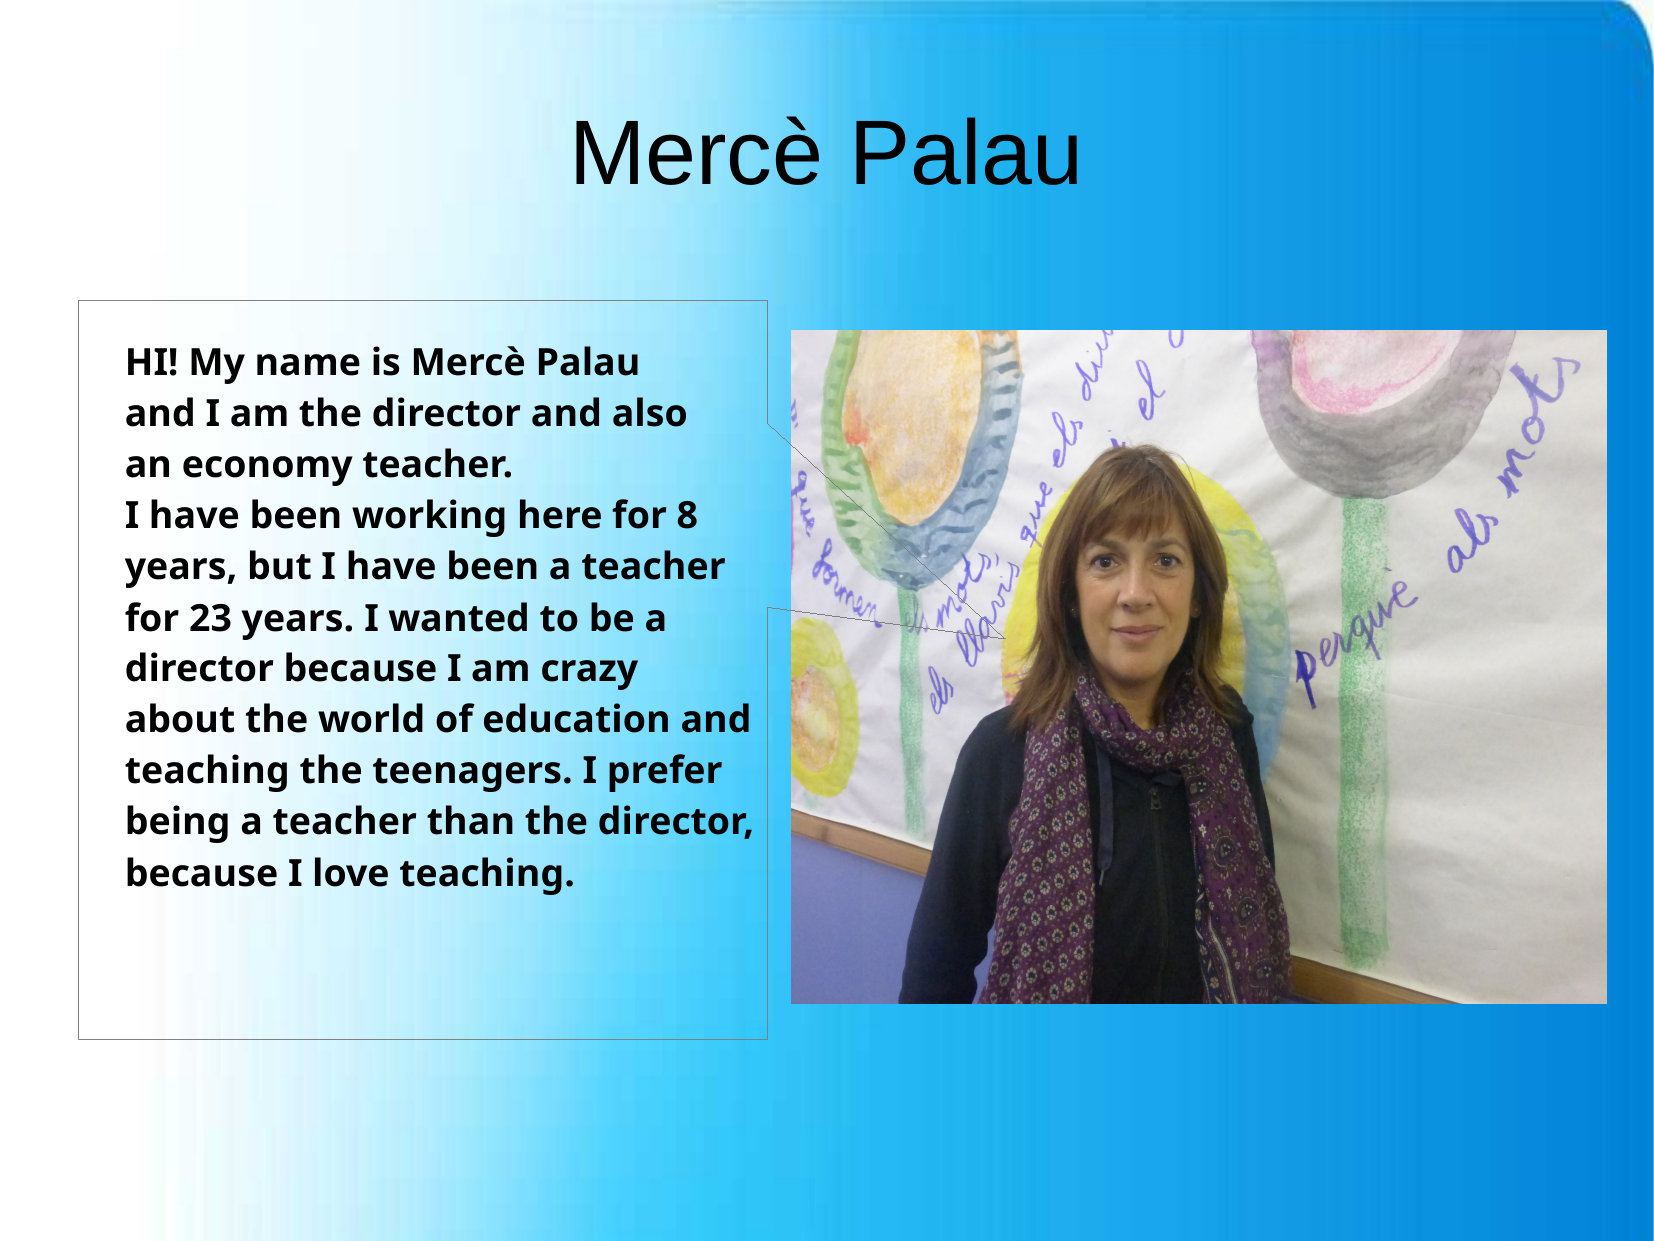

# Mercè Palau
HI! My name is Mercè Palau
and I am the director and also
an economy teacher.
I have been working here for 8 years, but I have been a teacher for 23 years. I wanted to be a director because I am crazy about the world of education and teaching the teenagers. I prefer being a teacher than the director, because I love teaching.